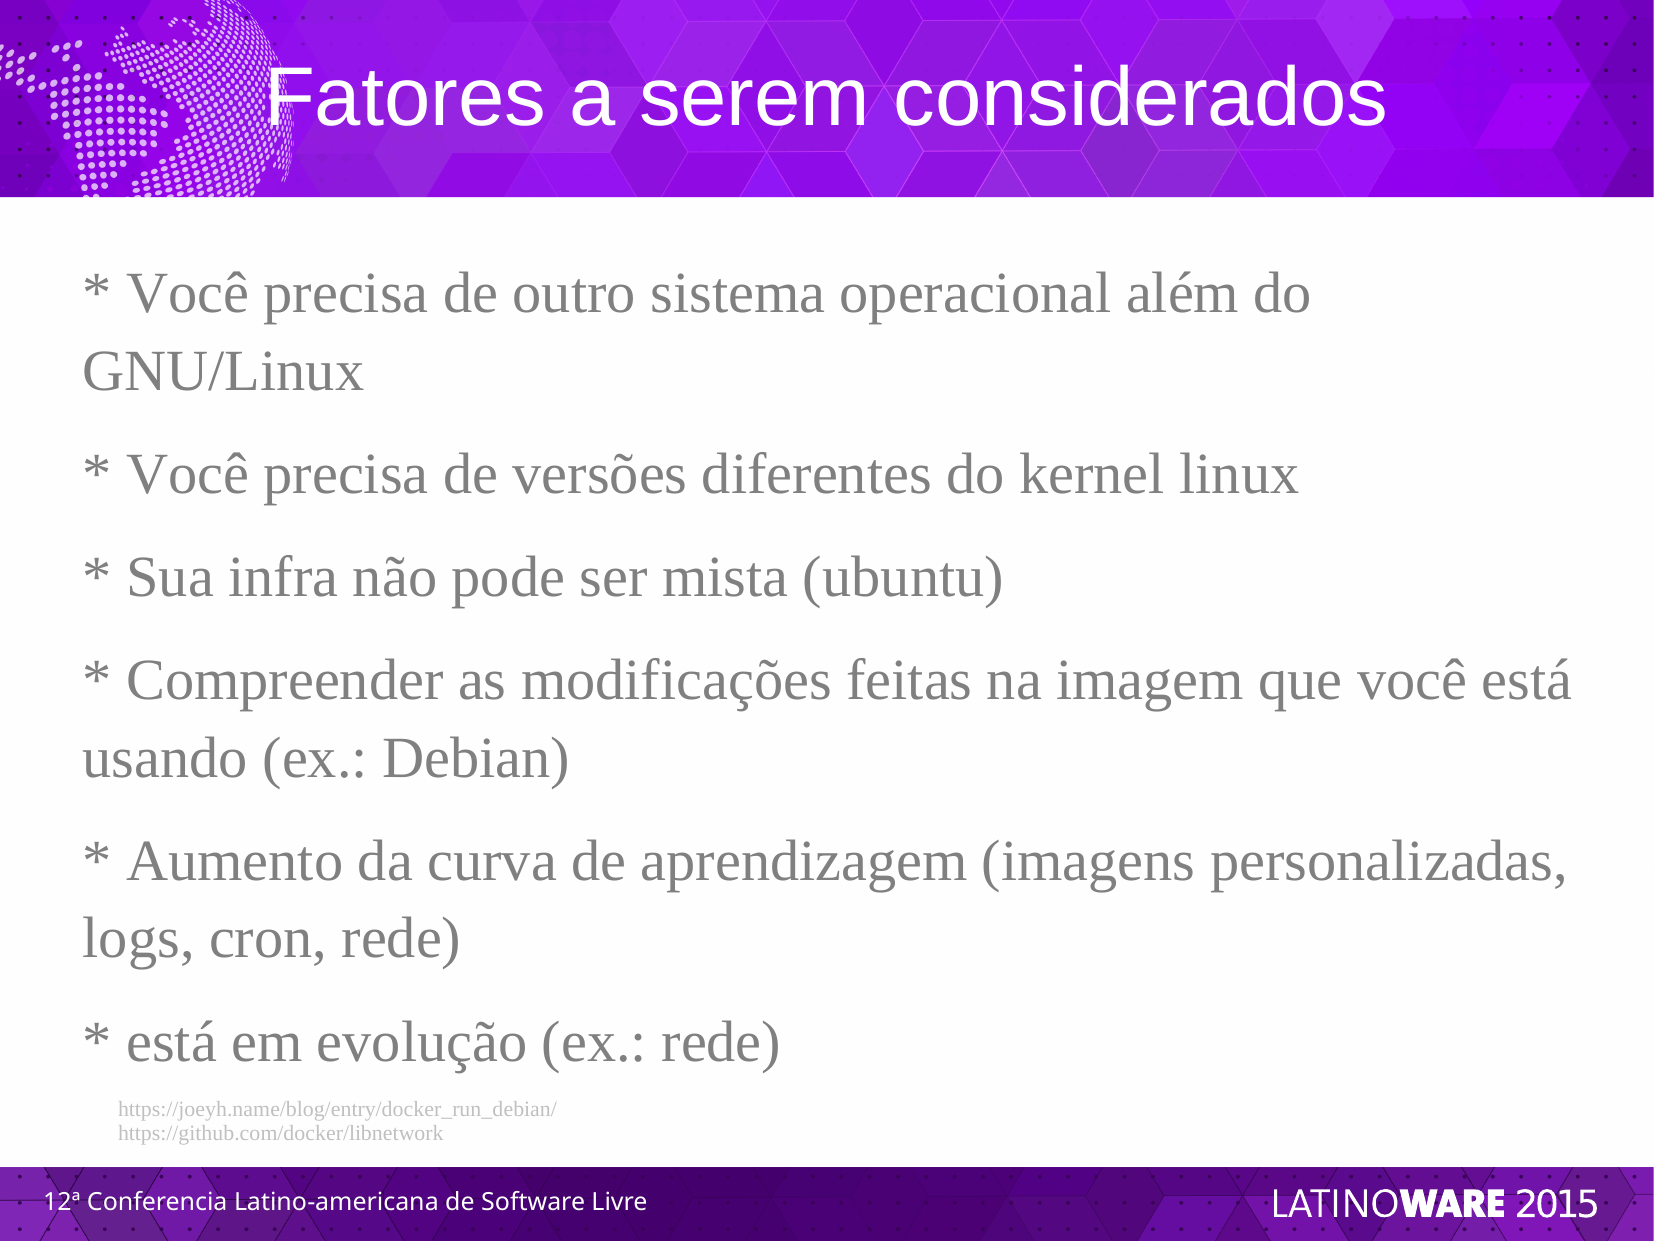

Fatores a serem considerados
* Você precisa de outro sistema operacional além do GNU/Linux
* Você precisa de versões diferentes do kernel linux
* Sua infra não pode ser mista (ubuntu)
* Compreender as modificações feitas na imagem que você está usando (ex.: Debian)
* Aumento da curva de aprendizagem (imagens personalizadas, logs, cron, rede)
* está em evolução (ex.: rede)
https://joeyh.name/blog/entry/docker_run_debian/
https://github.com/docker/libnetwork
12ª Conferencia Latino-americana de Software Livre